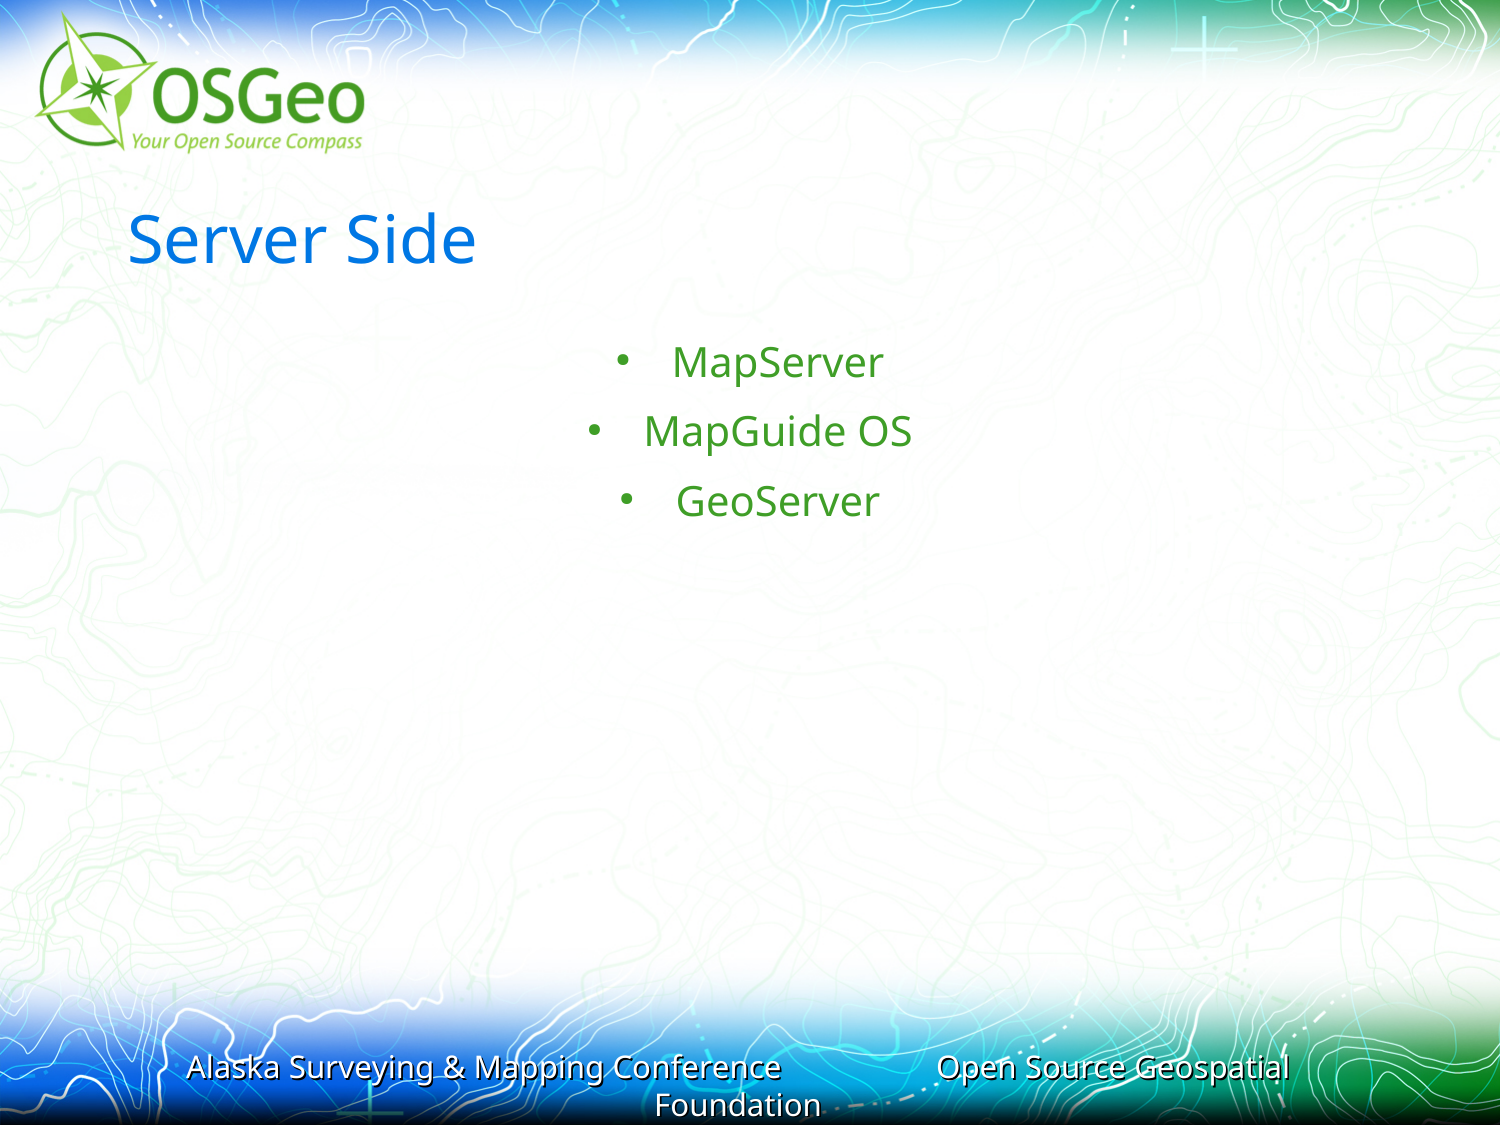

# Server Side
MapServer
MapGuide OS
GeoServer